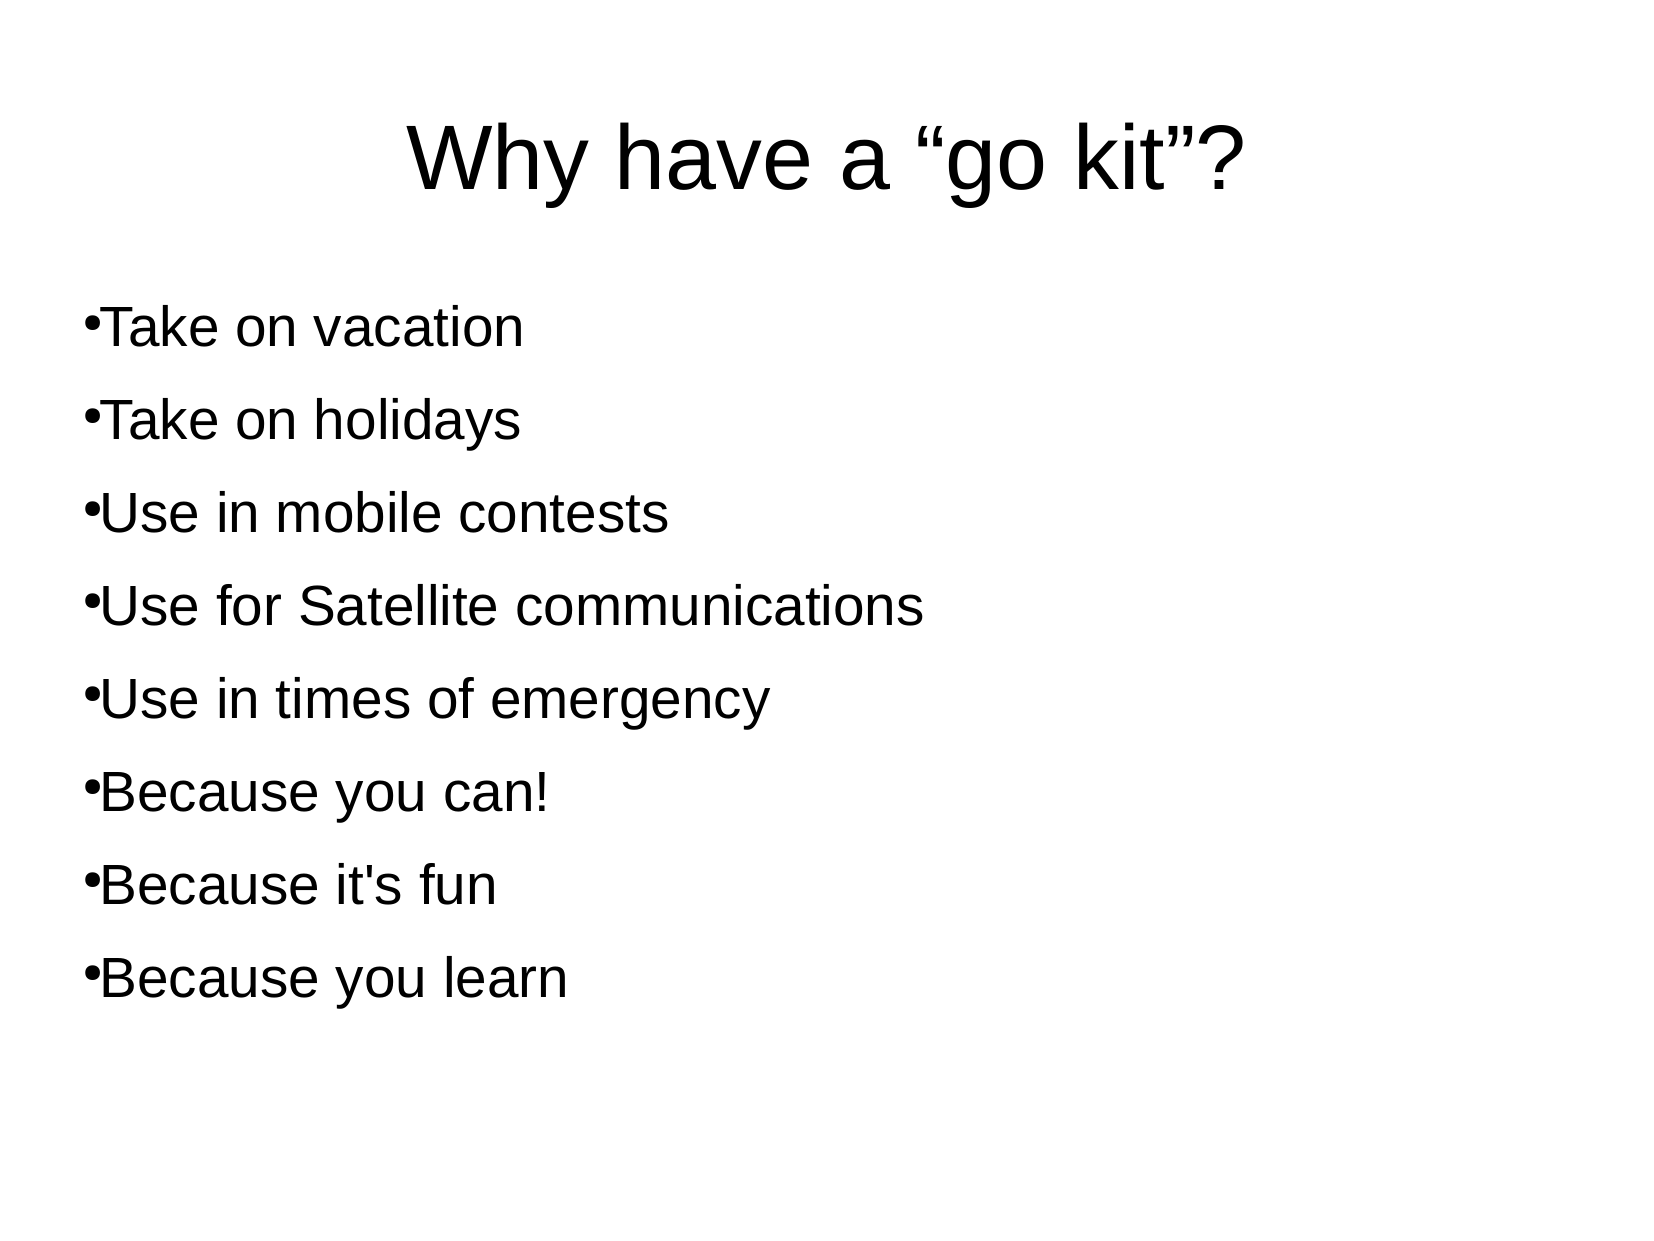

# Why have a “go kit”?
Take on vacation
Take on holidays
Use in mobile contests
Use for Satellite communications
Use in times of emergency
Because you can!
Because it's fun
Because you learn